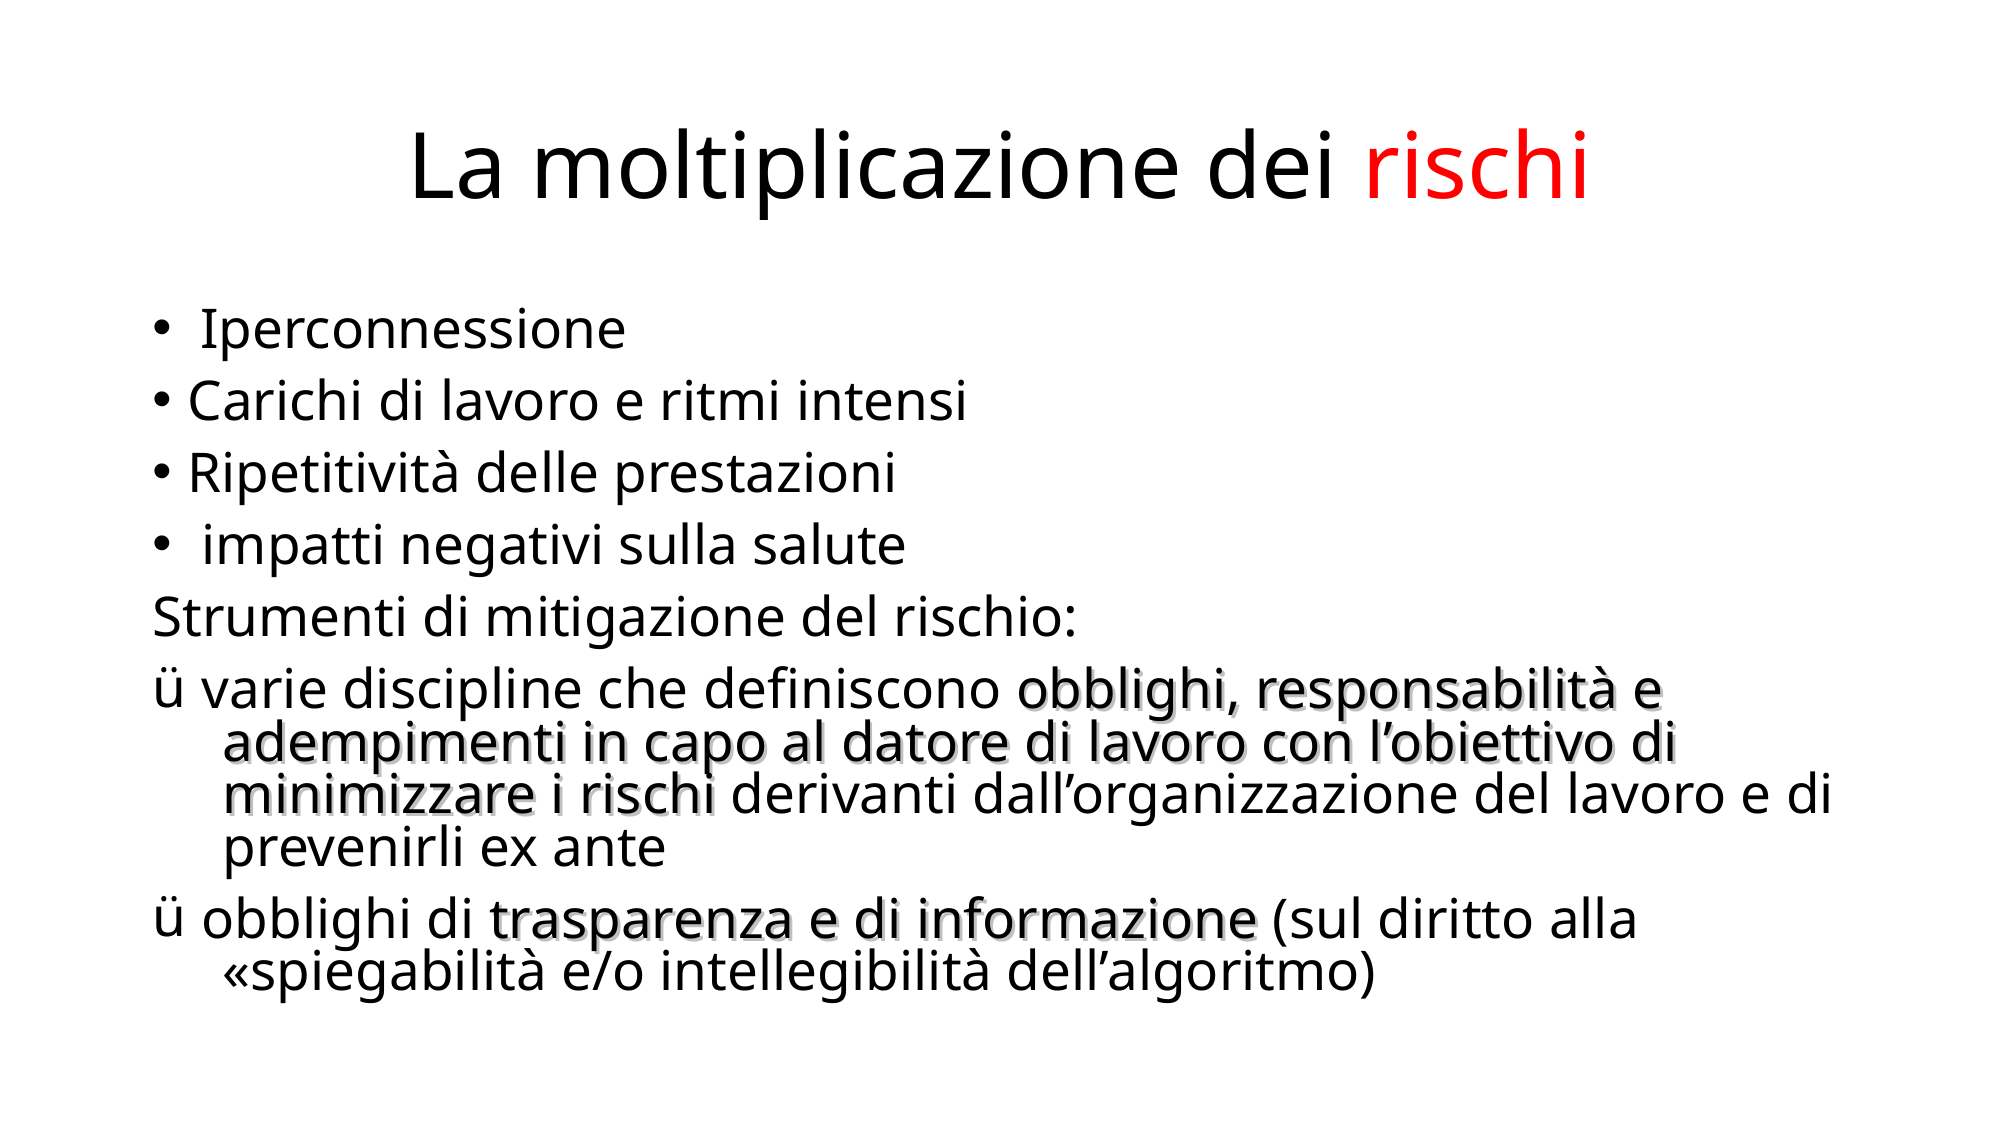

# La moltiplicazione dei rischi
 Iperconnessione
Carichi di lavoro e ritmi intensi
Ripetitività delle prestazioni
 impatti negativi sulla salute
Strumenti di mitigazione del rischio:
 varie discipline che definiscono obblighi, responsabilità e adempimenti in capo al datore di lavoro con l’obiettivo di minimizzare i rischi derivanti dall’organizzazione del lavoro e di prevenirli ex ante
 obblighi di trasparenza e di informazione (sul diritto alla «spiegabilità e/o intellegibilità dell’algoritmo)